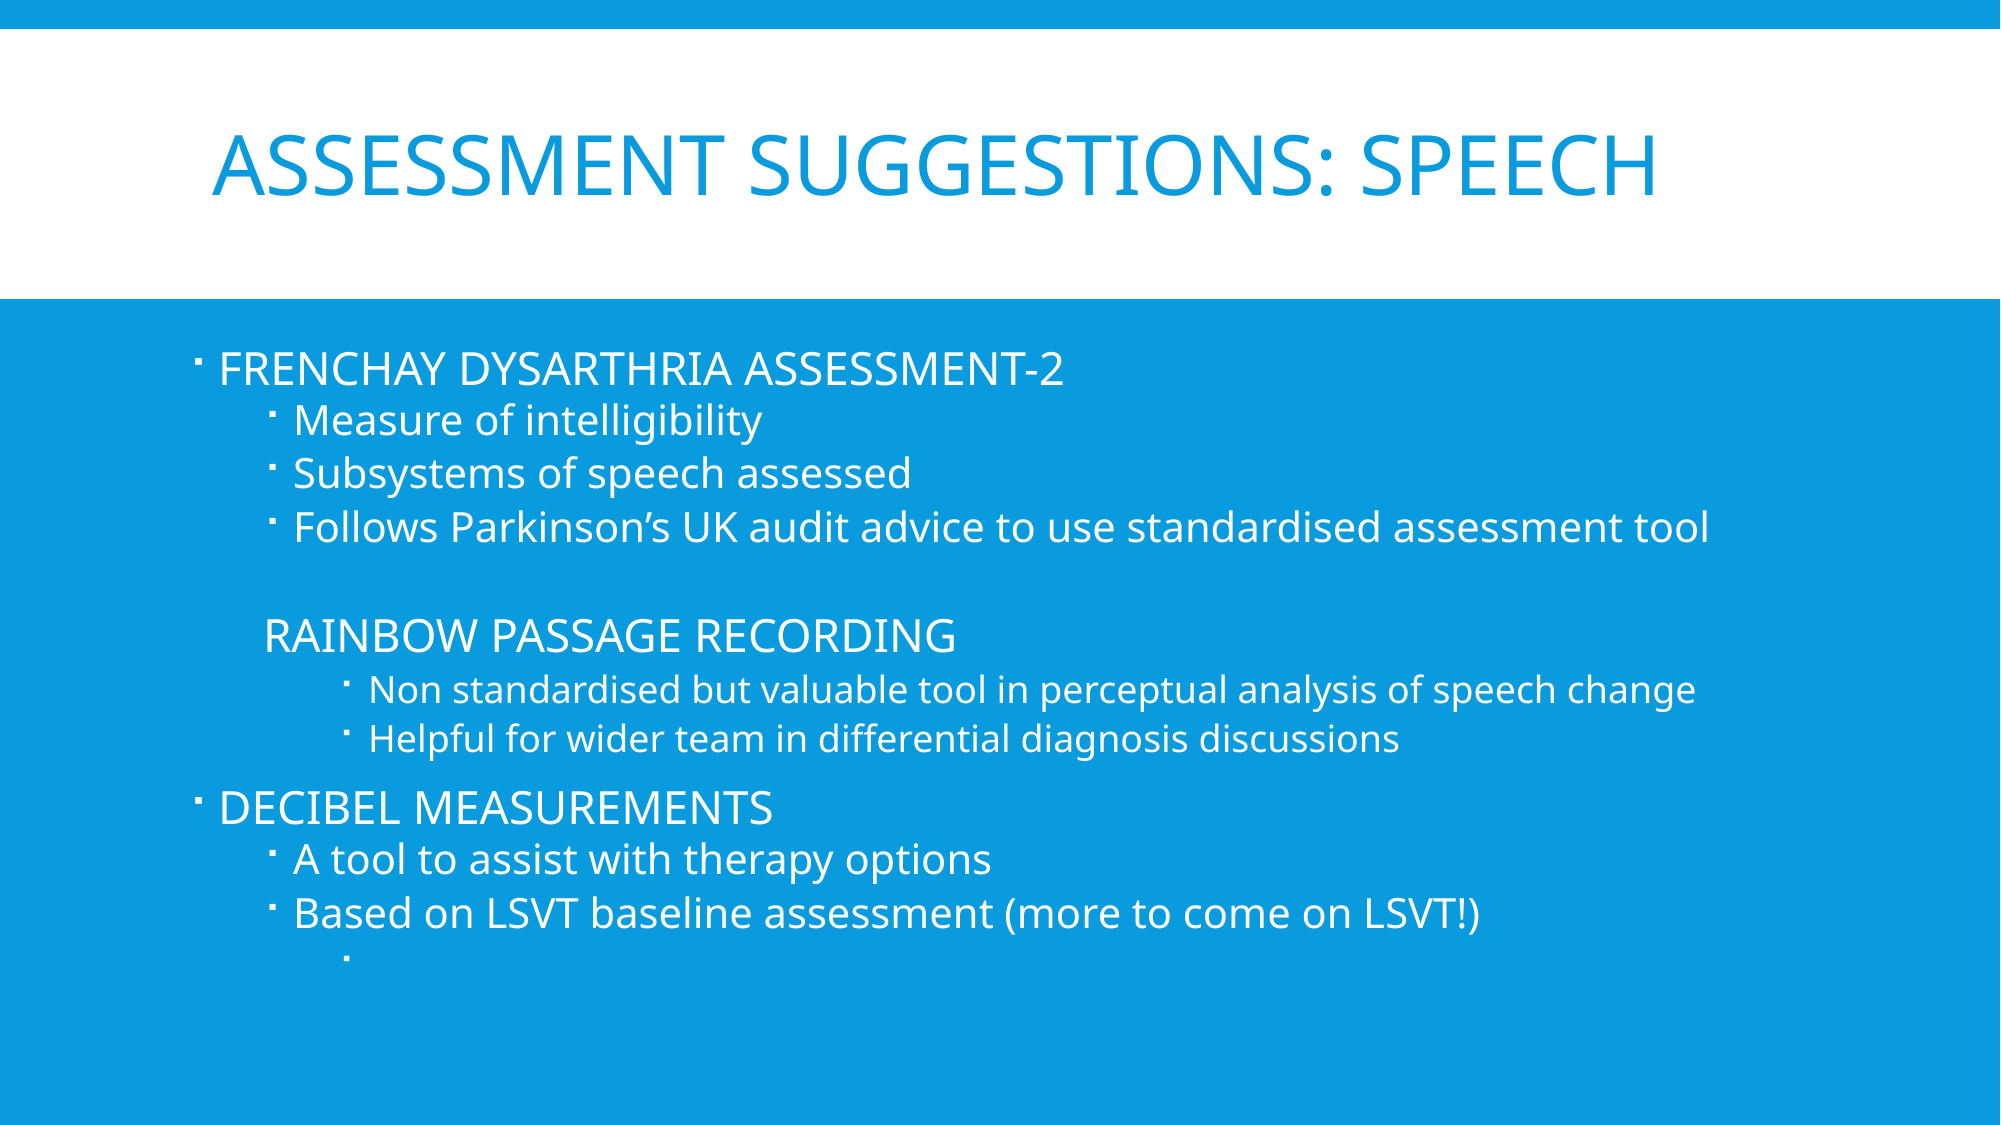

# Assessment suggestions: speech
FRENCHAY DYSARTHRIA ASSESSMENT-2
Measure of intelligibility
Subsystems of speech assessed
Follows Parkinson’s UK audit advice to use standardised assessment tool
RAINBOW PASSAGE RECORDING
Non standardised but valuable tool in perceptual analysis of speech change
Helpful for wider team in differential diagnosis discussions
DECIBEL MEASUREMENTS
A tool to assist with therapy options
Based on LSVT baseline assessment (more to come on LSVT!)